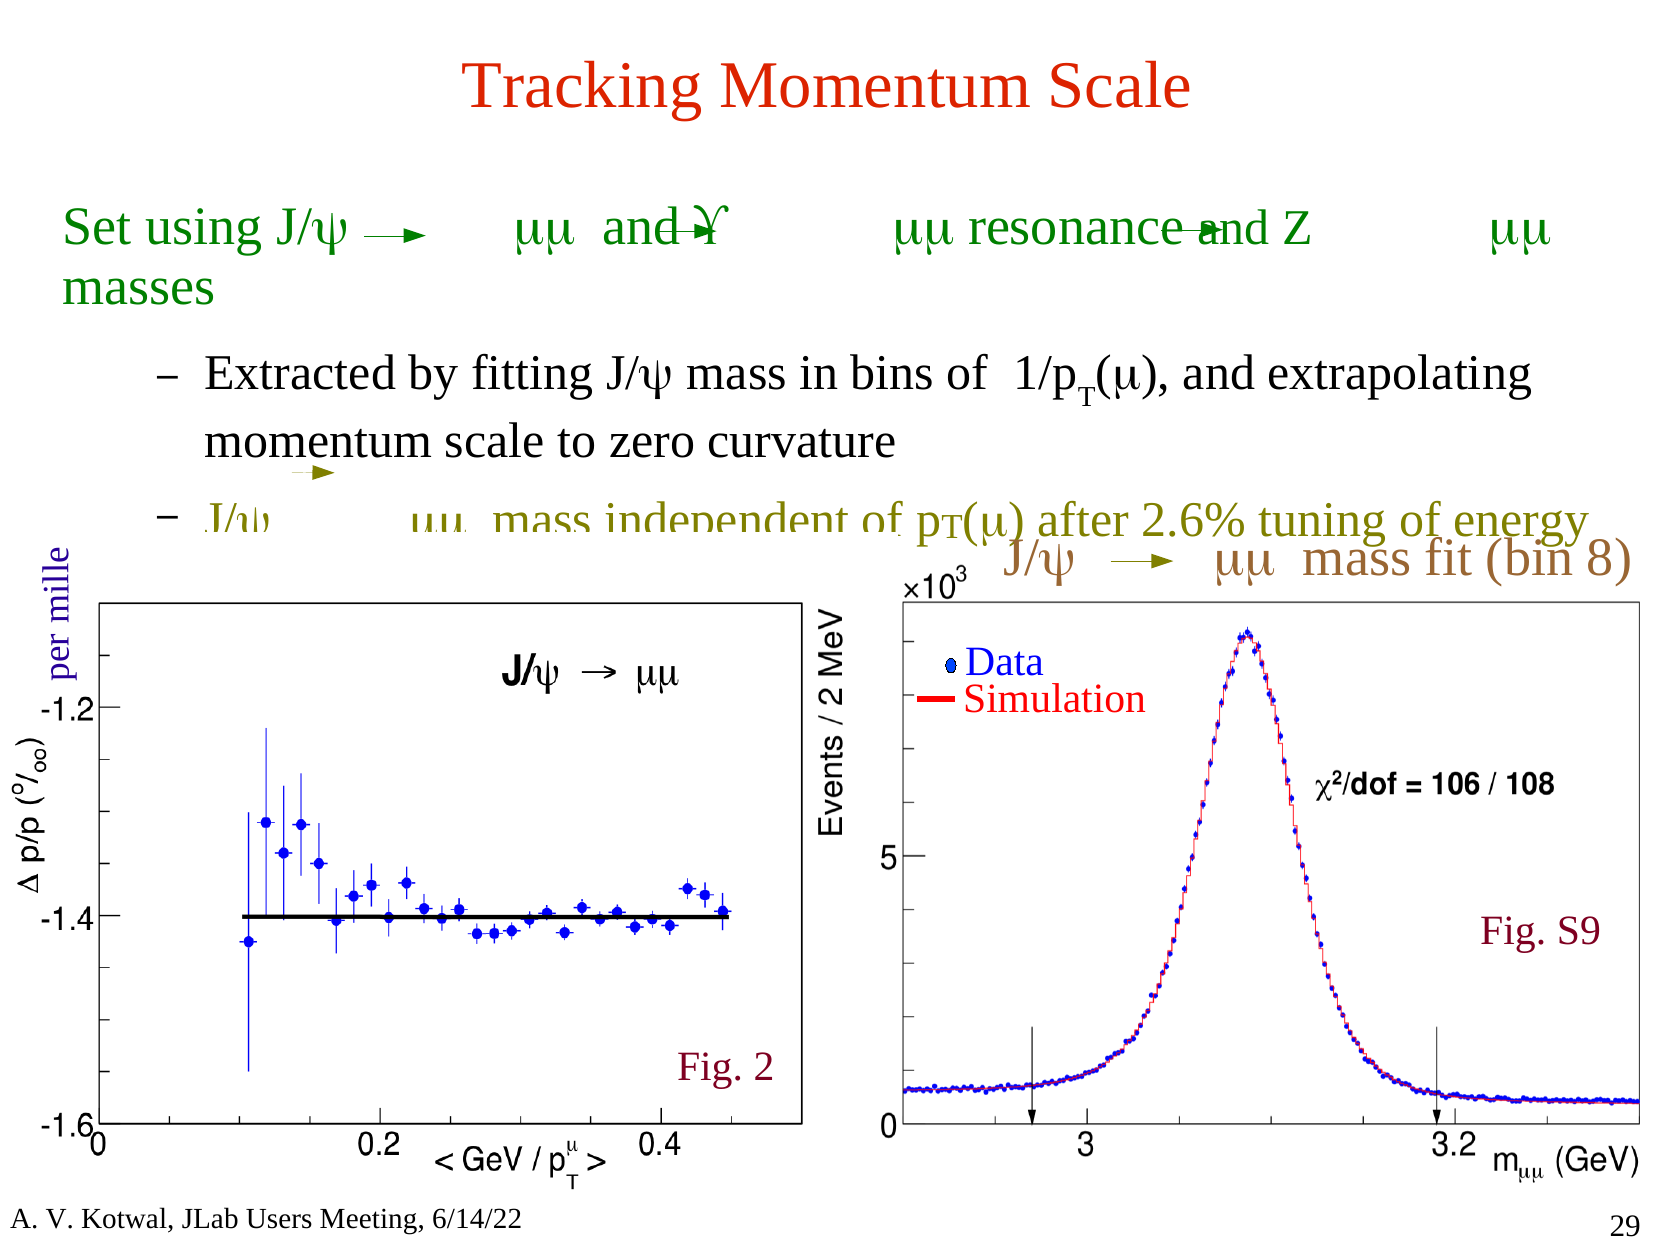

# Tracking Momentum Scale
Set using J/ψ μμ and ϒ μμ resonance and Z μμ masses
Extracted by fitting J/ψ mass in bins of 1/pT(μ), and extrapolating momentum scale to zero curvature
J/ψ μμ mass independent of pT(μ) after 2.6% tuning of energy loss
per mille
J/ψ μμ mass fit (bin 8)
Data
Simulation
Fig. S9
Fig. 2
A. V. Kotwal, JLab Users Meeting, 6/14/22